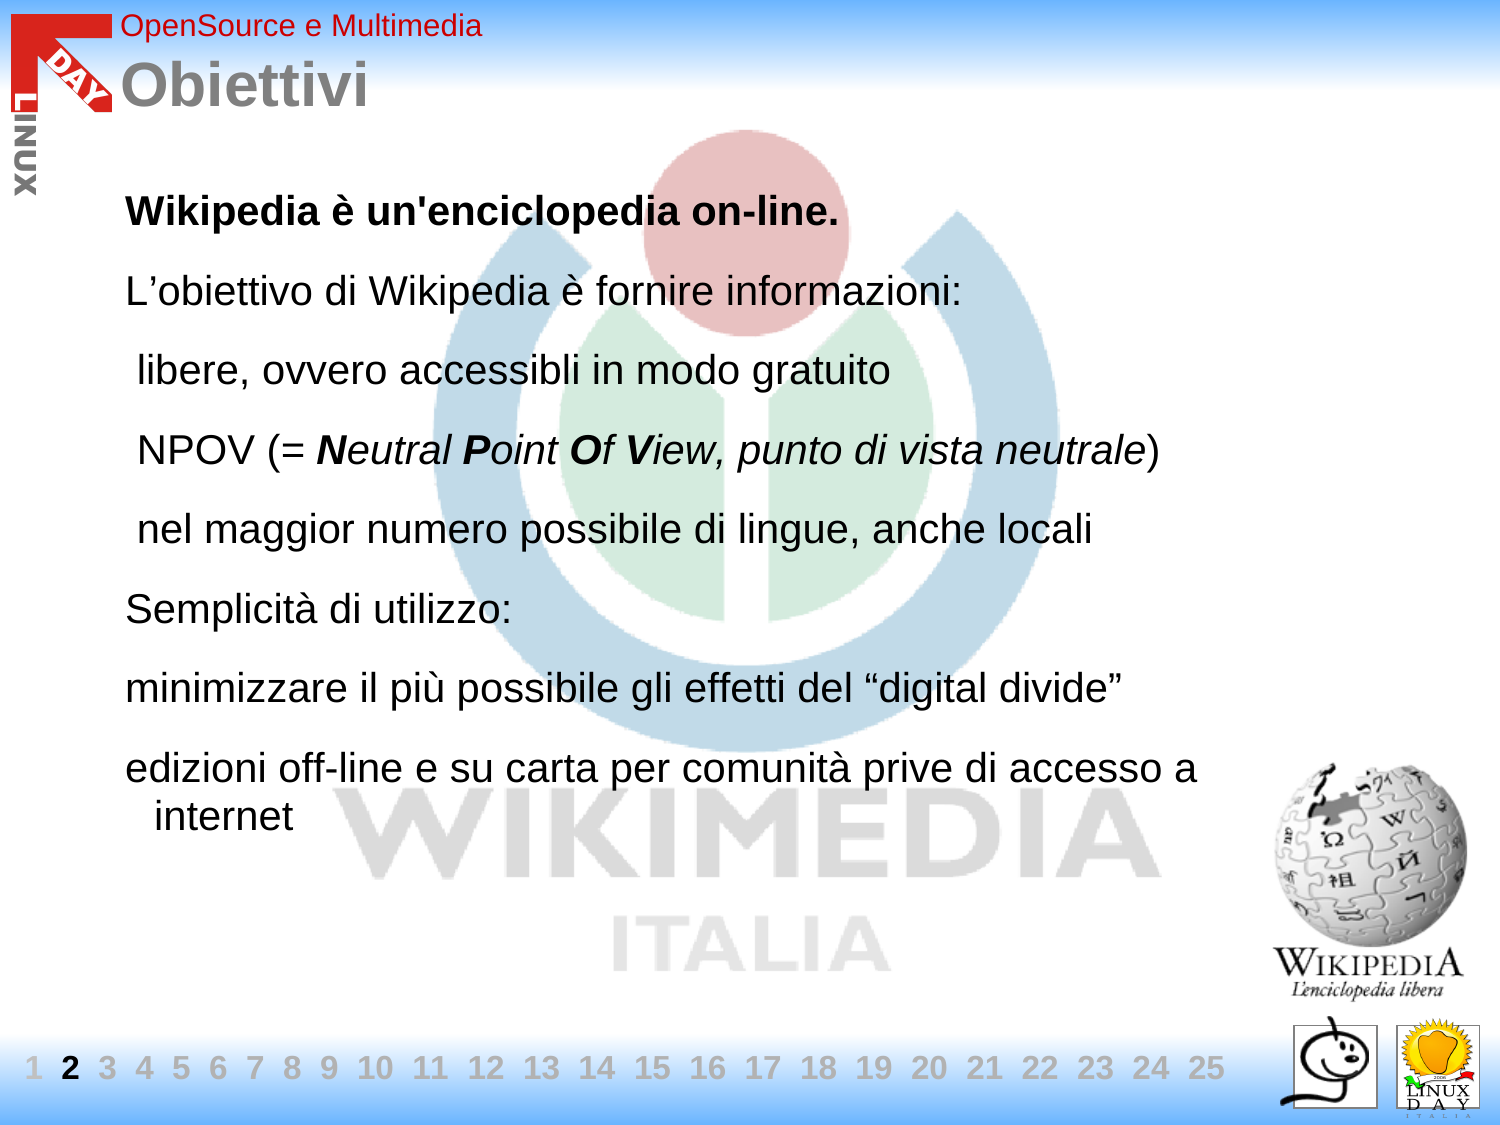

OpenSource e Multimedia
Obiettivi
Wikipedia è un'enciclopedia on-line.
L’obiettivo di Wikipedia è fornire informazioni:
 libere, ovvero accessibli in modo gratuito
 NPOV (= Neutral Point Of View, punto di vista neutrale)
 nel maggior numero possibile di lingue, anche locali
Semplicità di utilizzo:
minimizzare il più possibile gli effetti del “digital divide”
edizioni off-line e su carta per comunità prive di accesso a internet
1 2 3 4 5 6 7 8 9 10 11 12 13 14 15 16 17 18 19 20 21 22 23 24 25